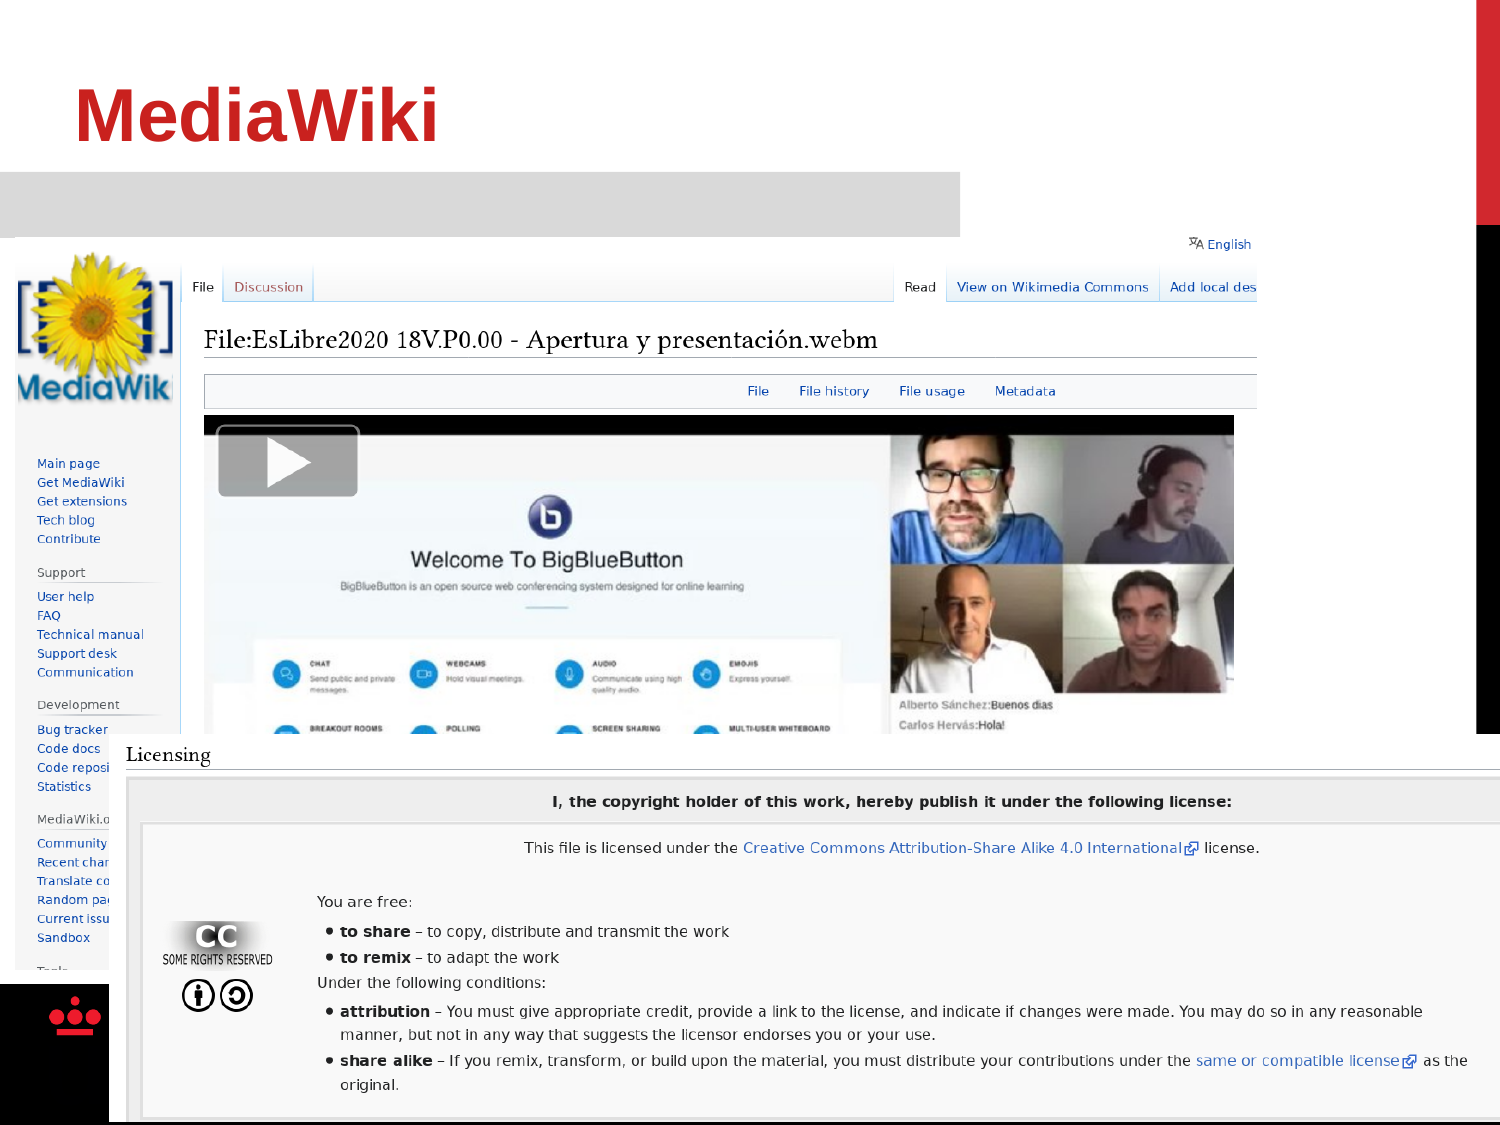

#
MediaWiki
Oficina de Conocimiento y Cultura Libres
https://urjc.es/ofilibre